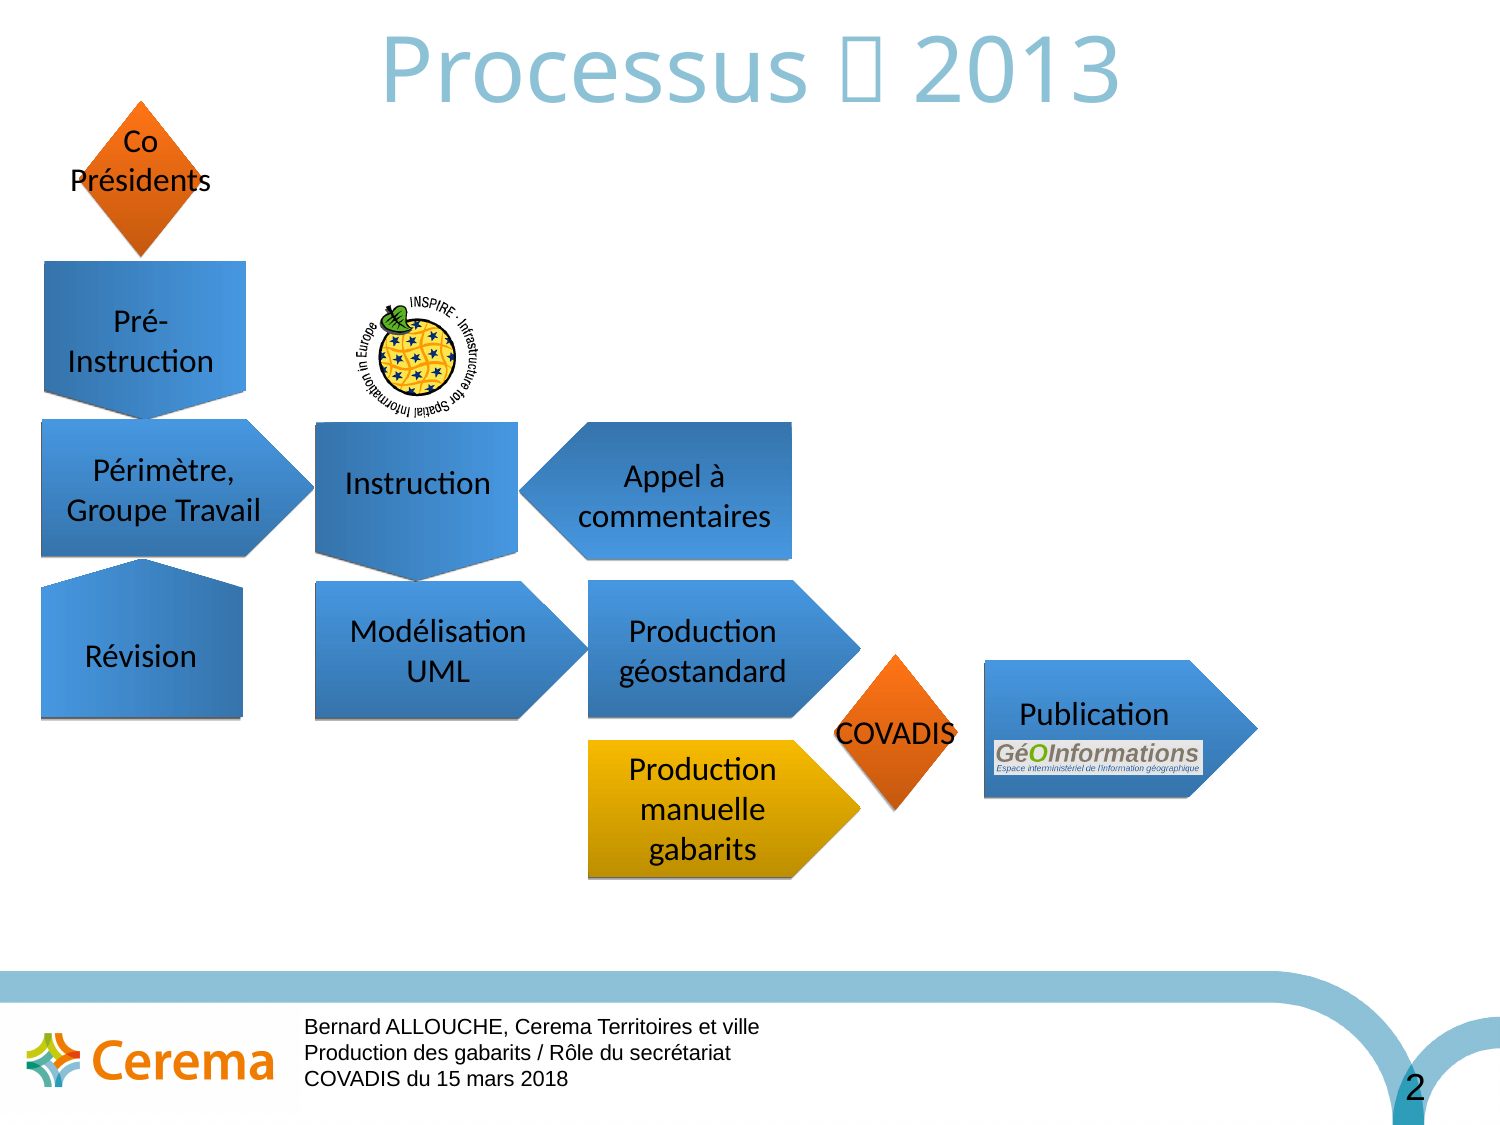

Processus  2013
Co
Présidents
Pré-
Instruction
Périmètre,
Groupe Travail
Appel à
commentaires
Instruction
Modélisation
UML
Production
géostandard
Révision
Publication
COVADIS
Production
manuelle
gabarits
Bernard ALLOUCHE, Cerema Territoires et ville
Production des gabarits / Rôle du secrétariat
COVADIS du 15 mars 2018